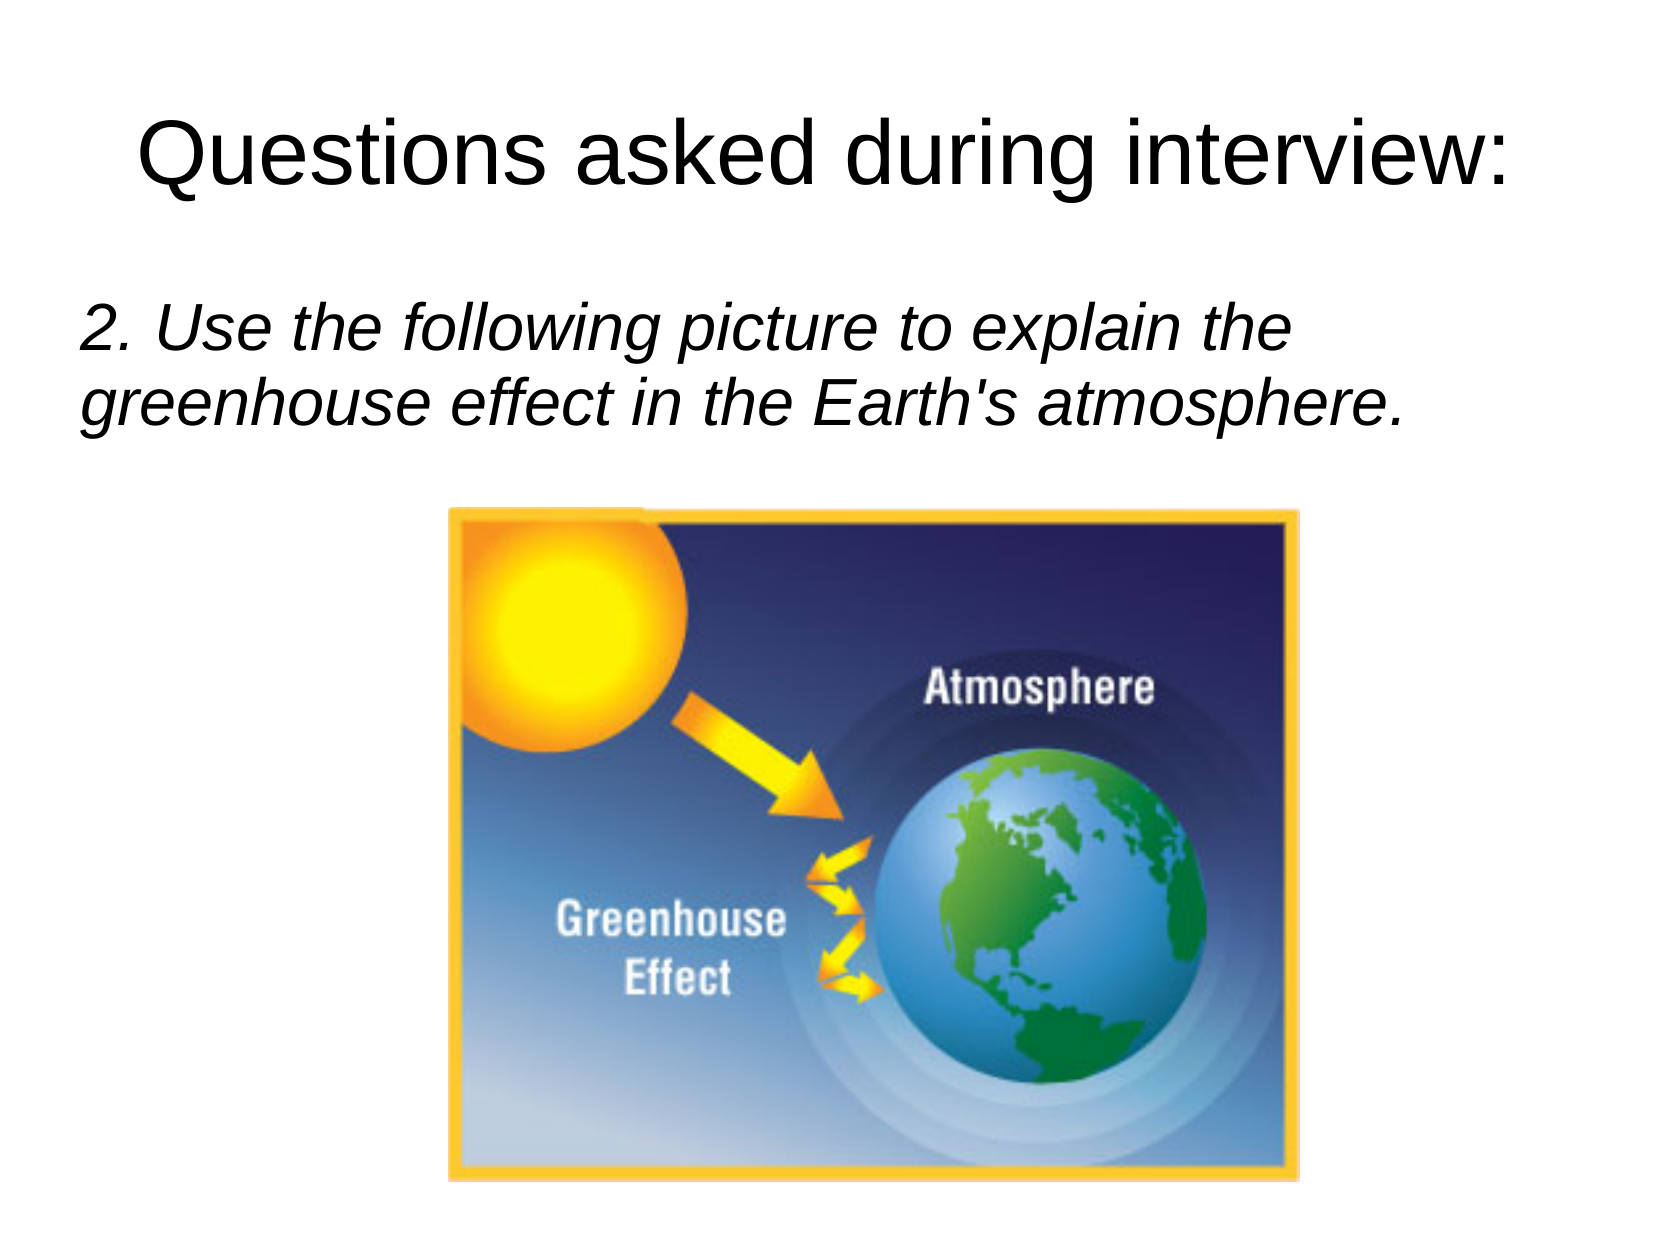

Questions asked during interview:
# 2. Use the following picture to explain the greenhouse effect in the Earth's atmosphere.